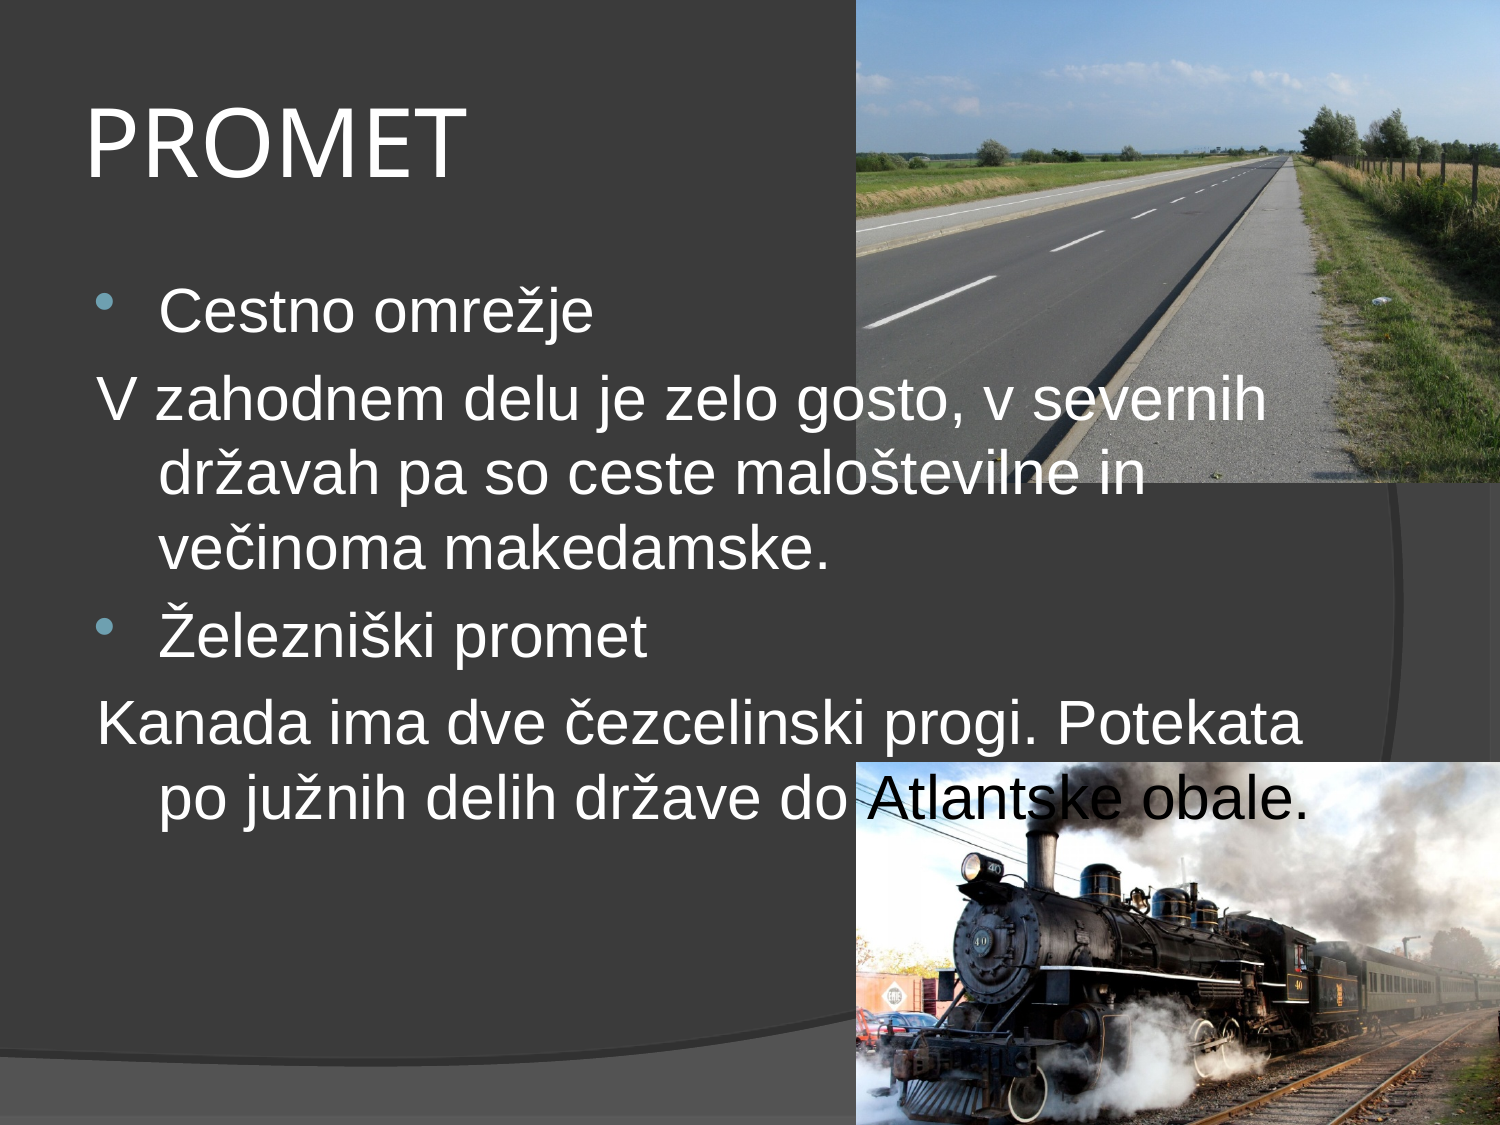

# PROMET
Cestno omrežje
V zahodnem delu je zelo gosto, v severnih državah pa so ceste maloštevilne in večinoma makedamske.
Železniški promet
Kanada ima dve čezcelinski progi. Potekata po južnih delih države do Atlantske obale.